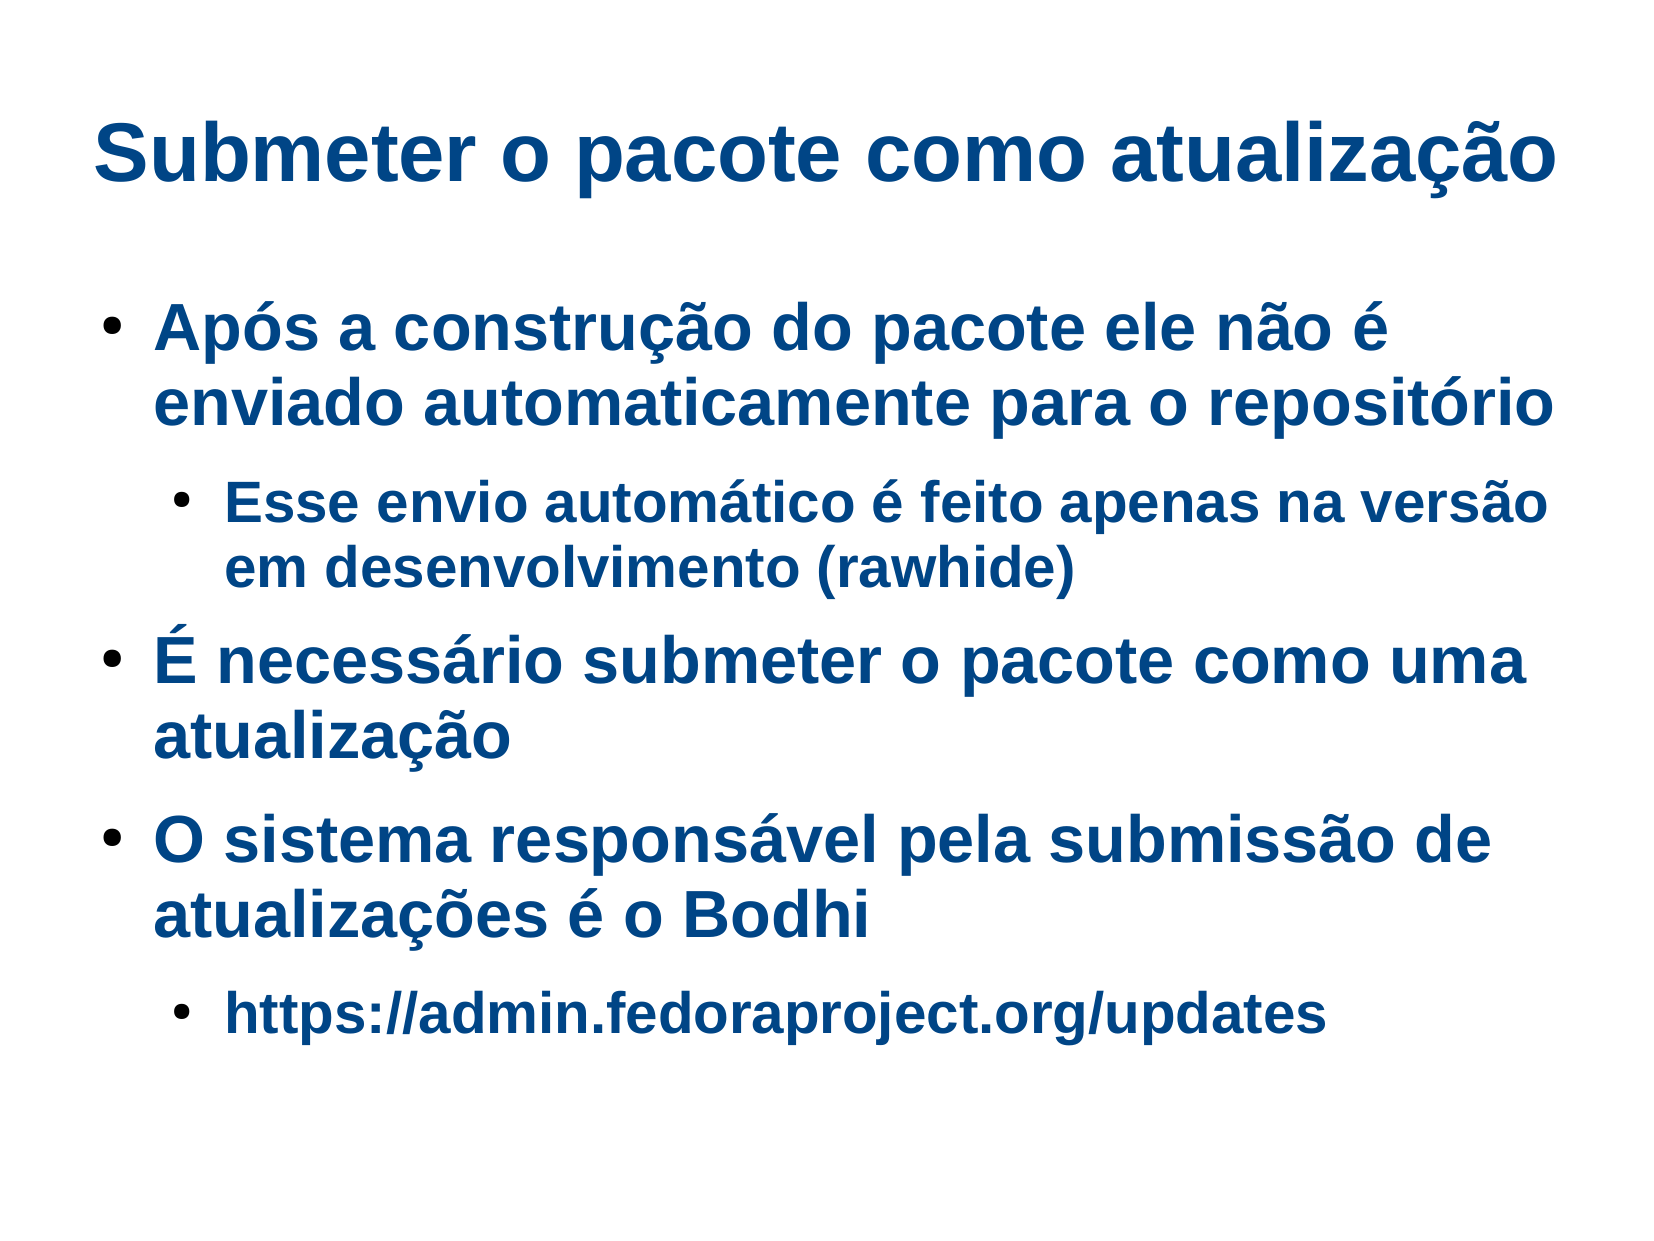

# Submeter o pacote como atualização
Após a construção do pacote ele não é enviado automaticamente para o repositório
Esse envio automático é feito apenas na versão em desenvolvimento (rawhide)
É necessário submeter o pacote como uma atualização
O sistema responsável pela submissão de atualizações é o Bodhi
https://admin.fedoraproject.org/updates